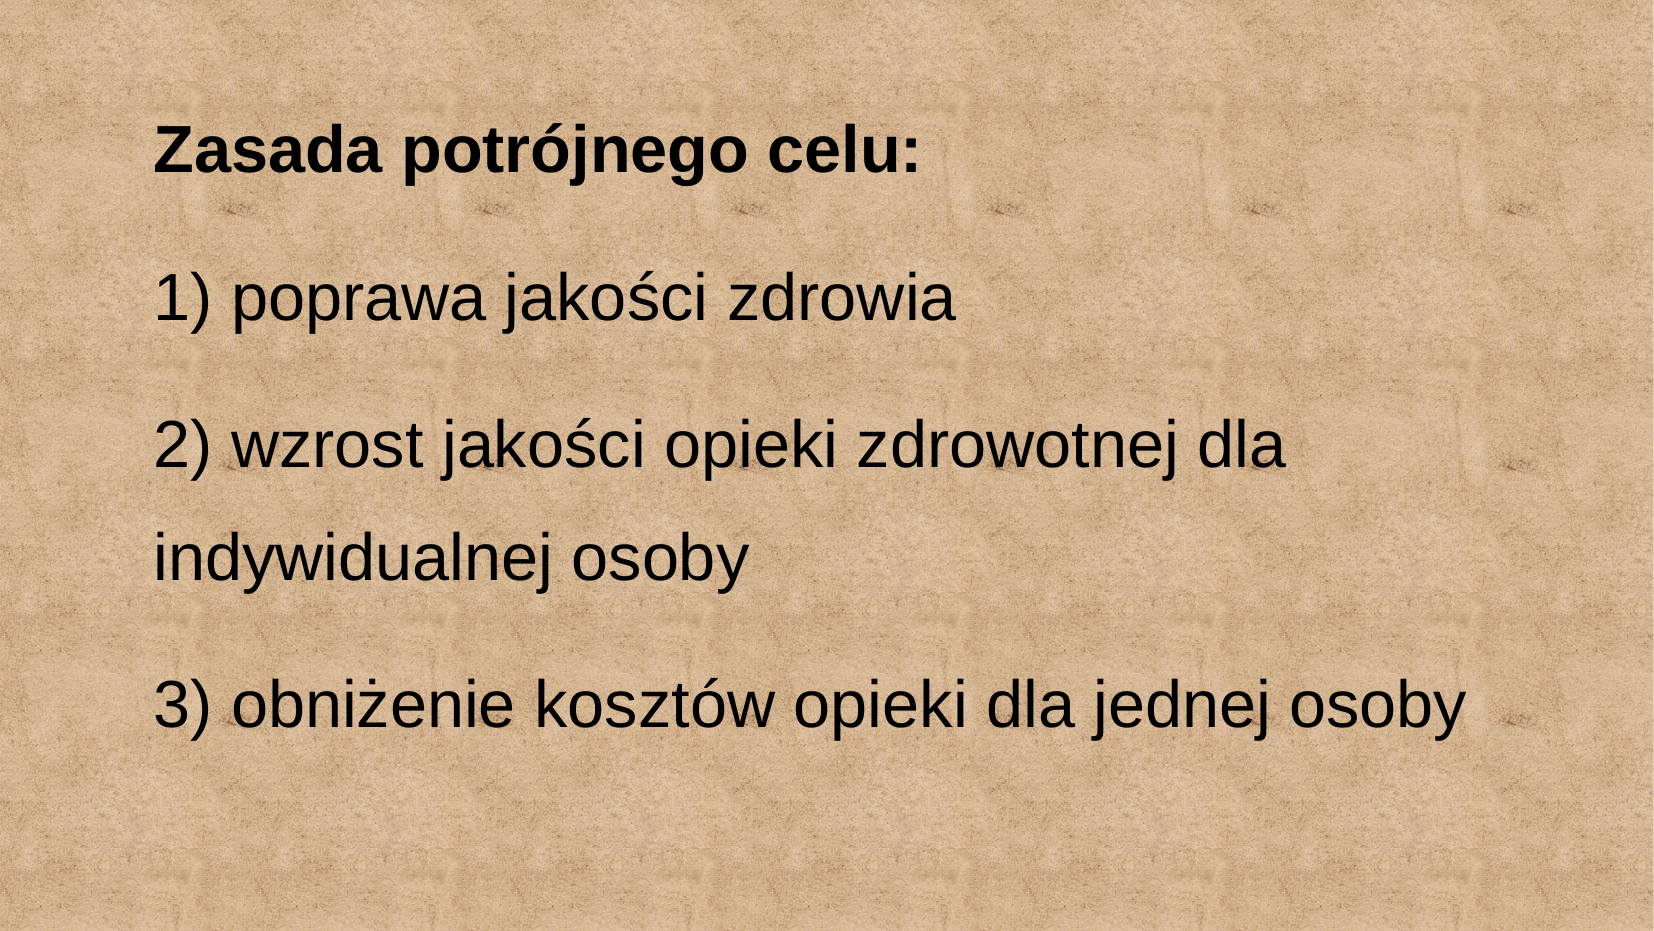

# Zasada potrójnego celu:
1) poprawa jakości zdrowia
2) wzrost jakości opieki zdrowotnej dla indywidualnej osoby
3) obniżenie kosztów opieki dla jednej osoby